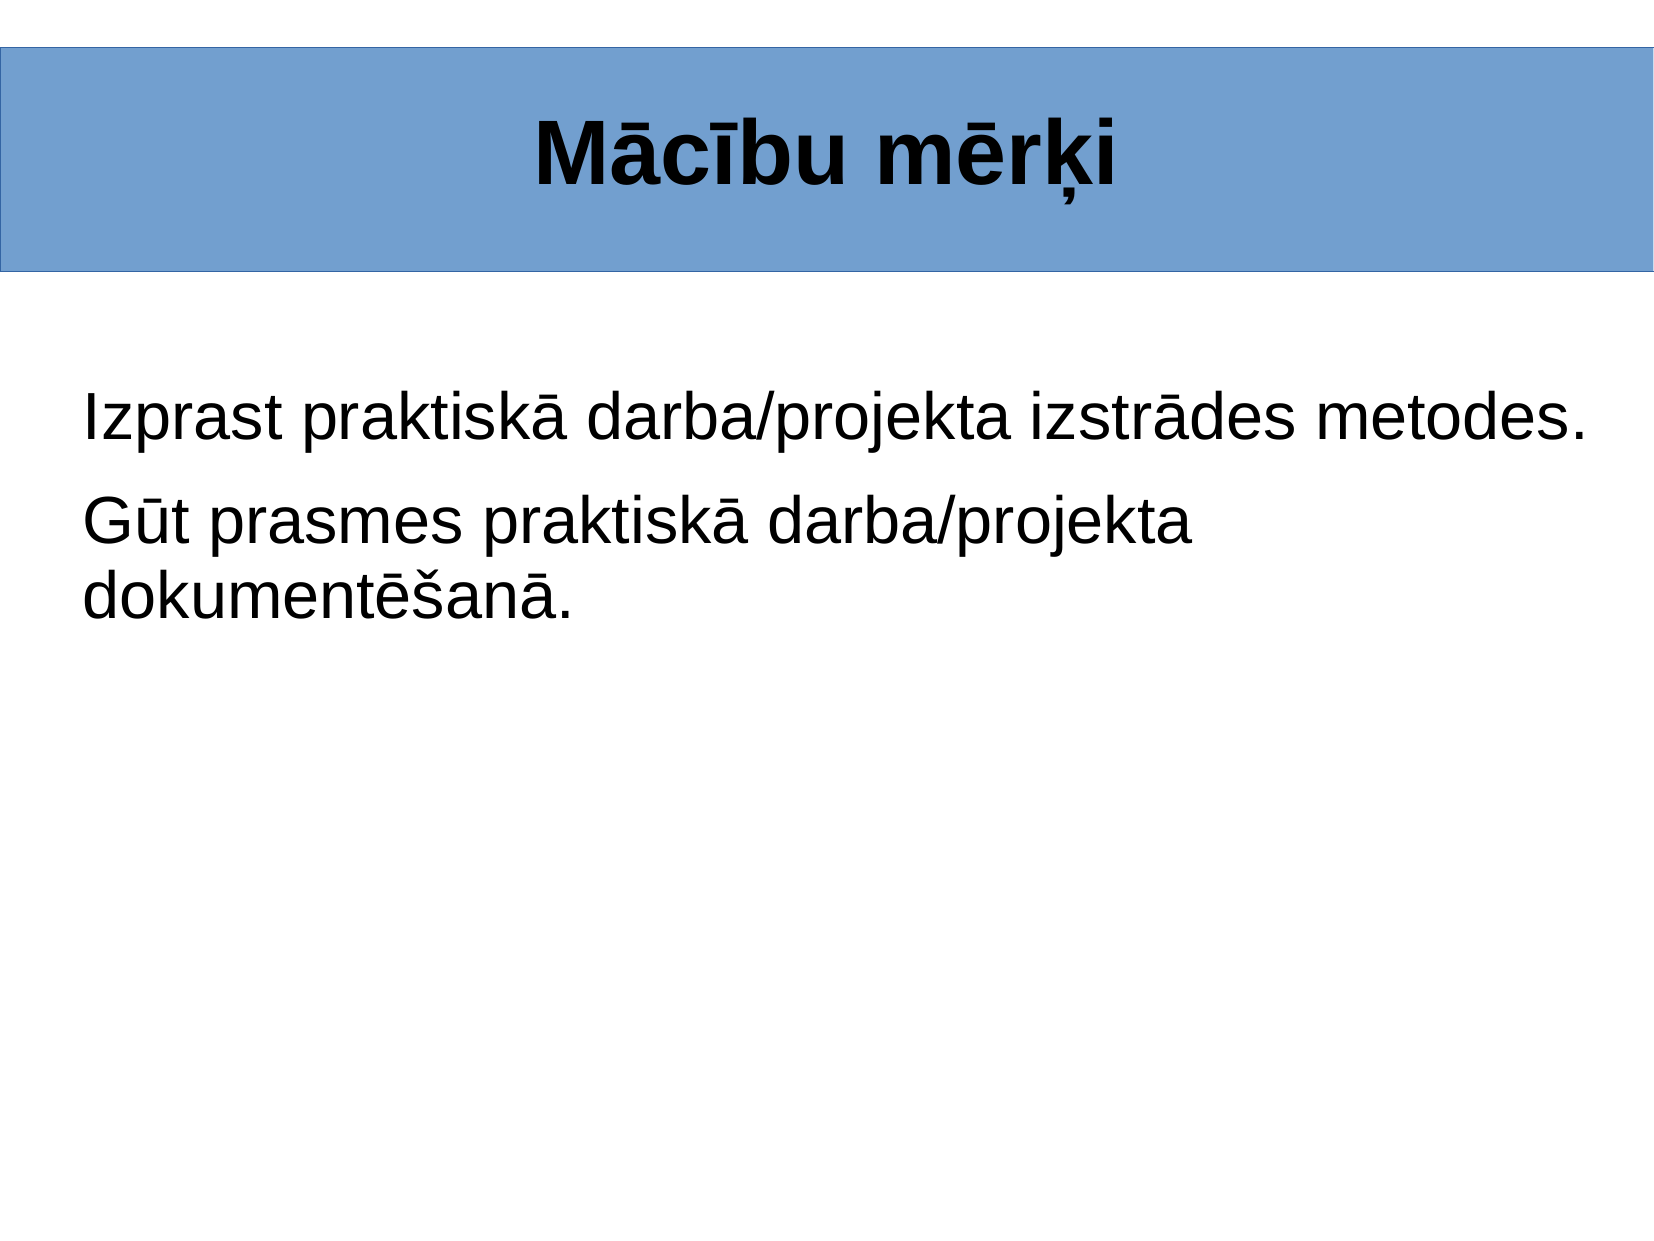

# Mācību mērķi
Izprast praktiskā darba/projekta izstrādes metodes.
Gūt prasmes praktiskā darba/projekta dokumentēšanā.